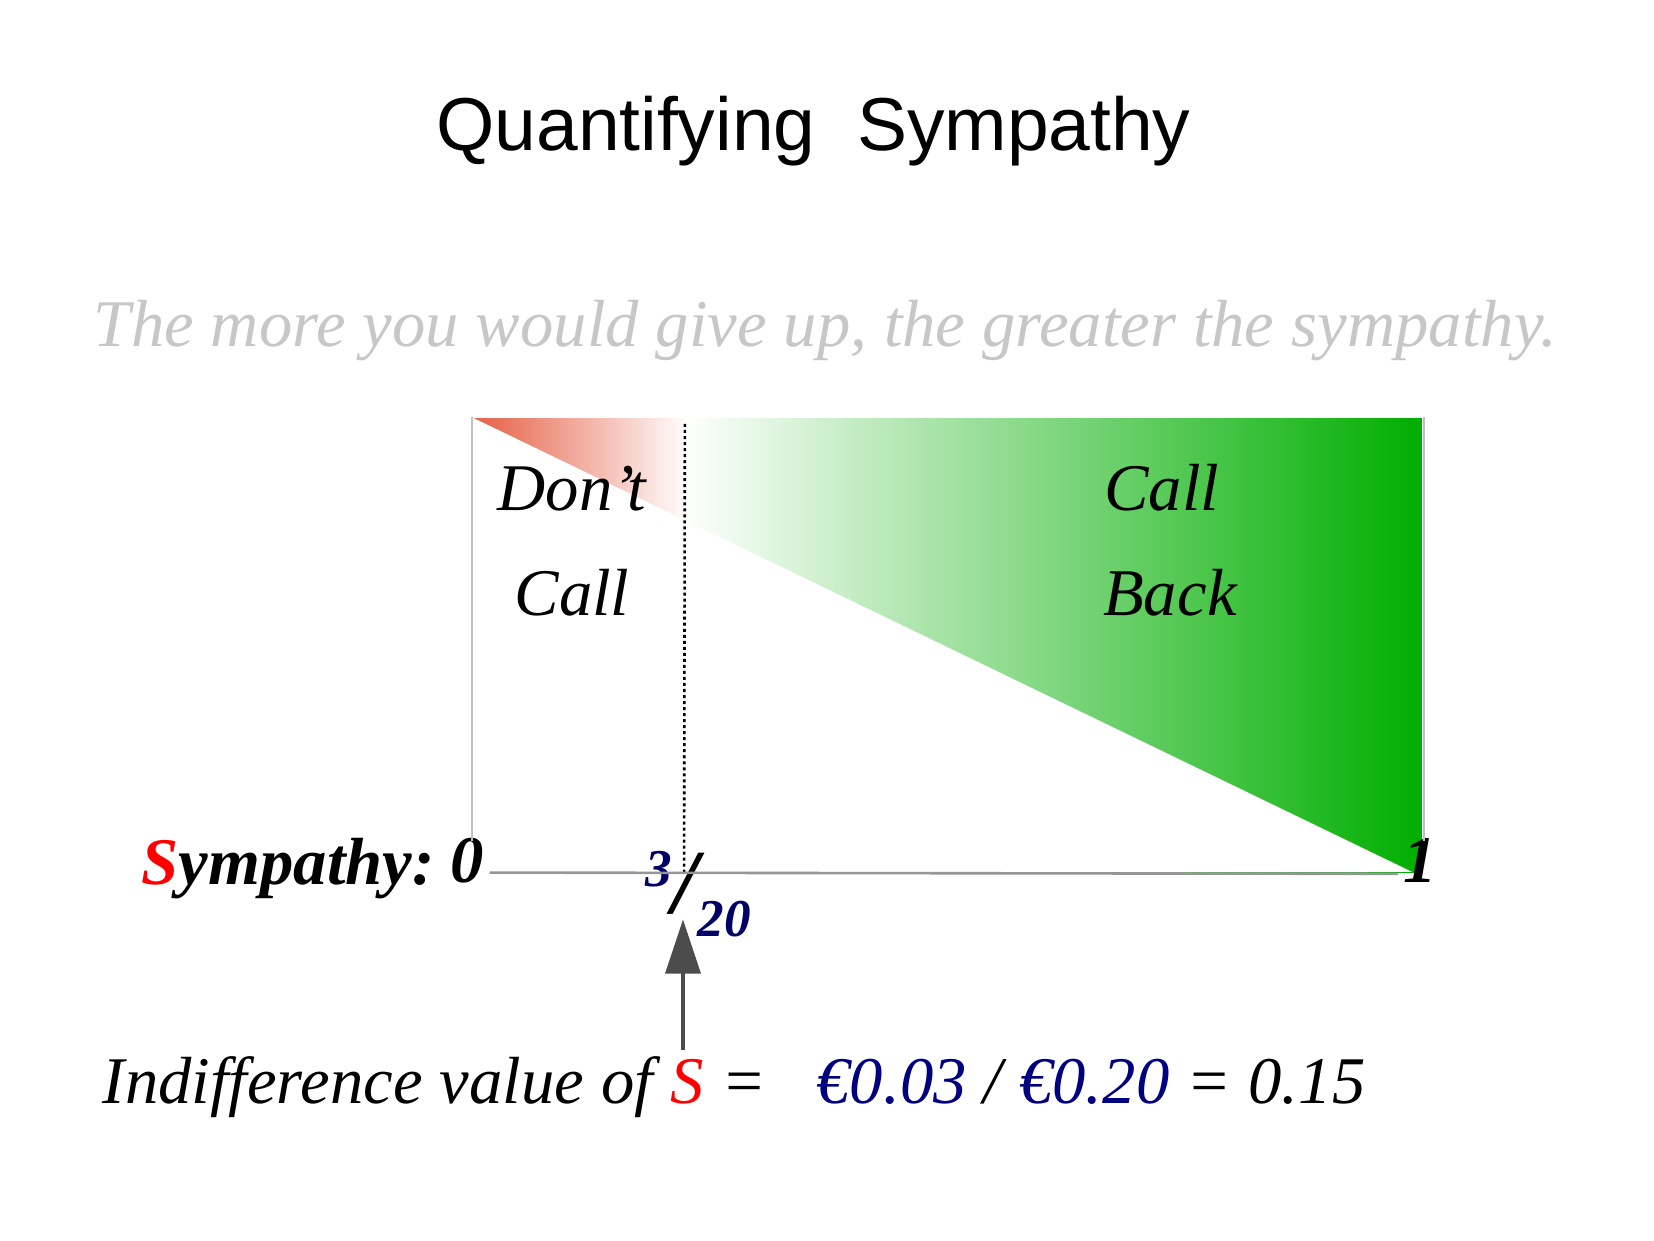

# Quantifying Sympathy
The more you would give up, the greater the sympathy.
 Don’t
 Call
 Call
 Back
3/20
0
1
Sympathy:
Indifference value of S = €0.03 / €0.20 = 0.15